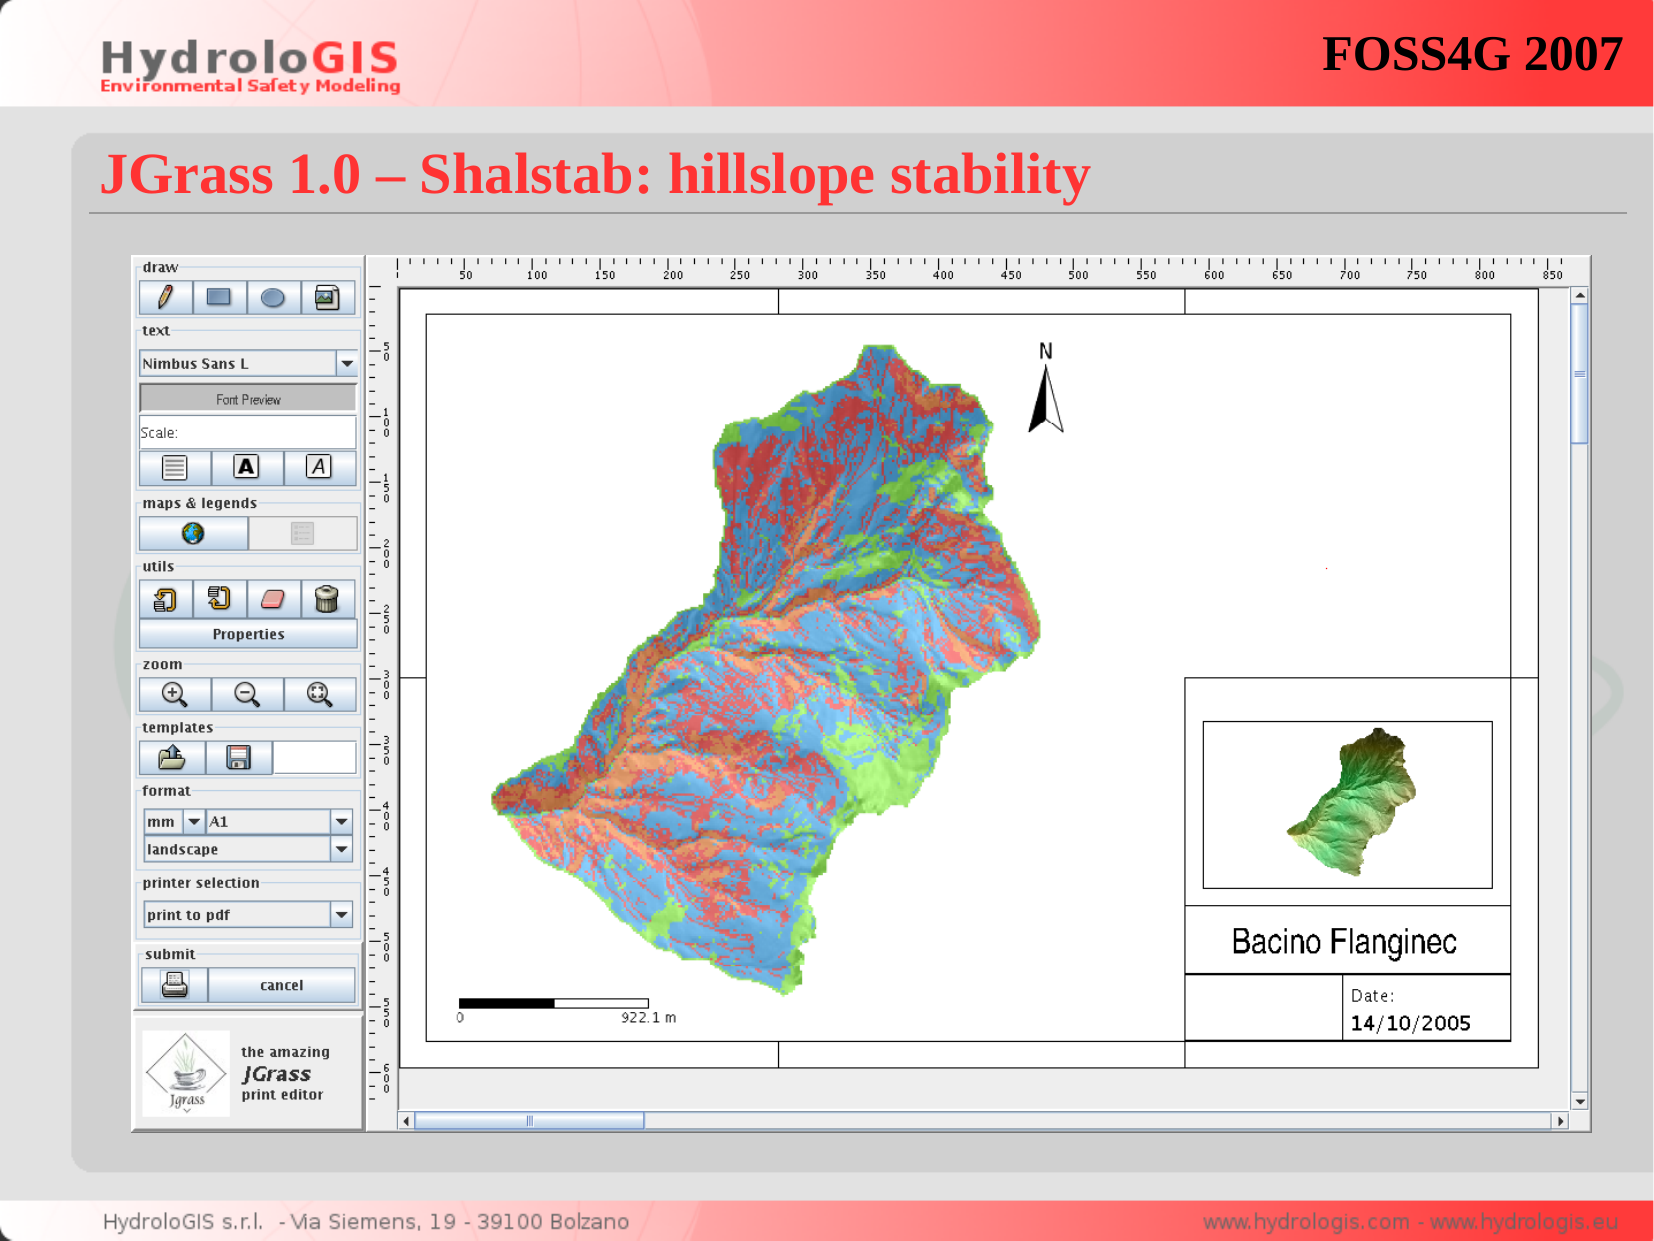

# JGrass 1.0 – Shalstab: hillslope stability